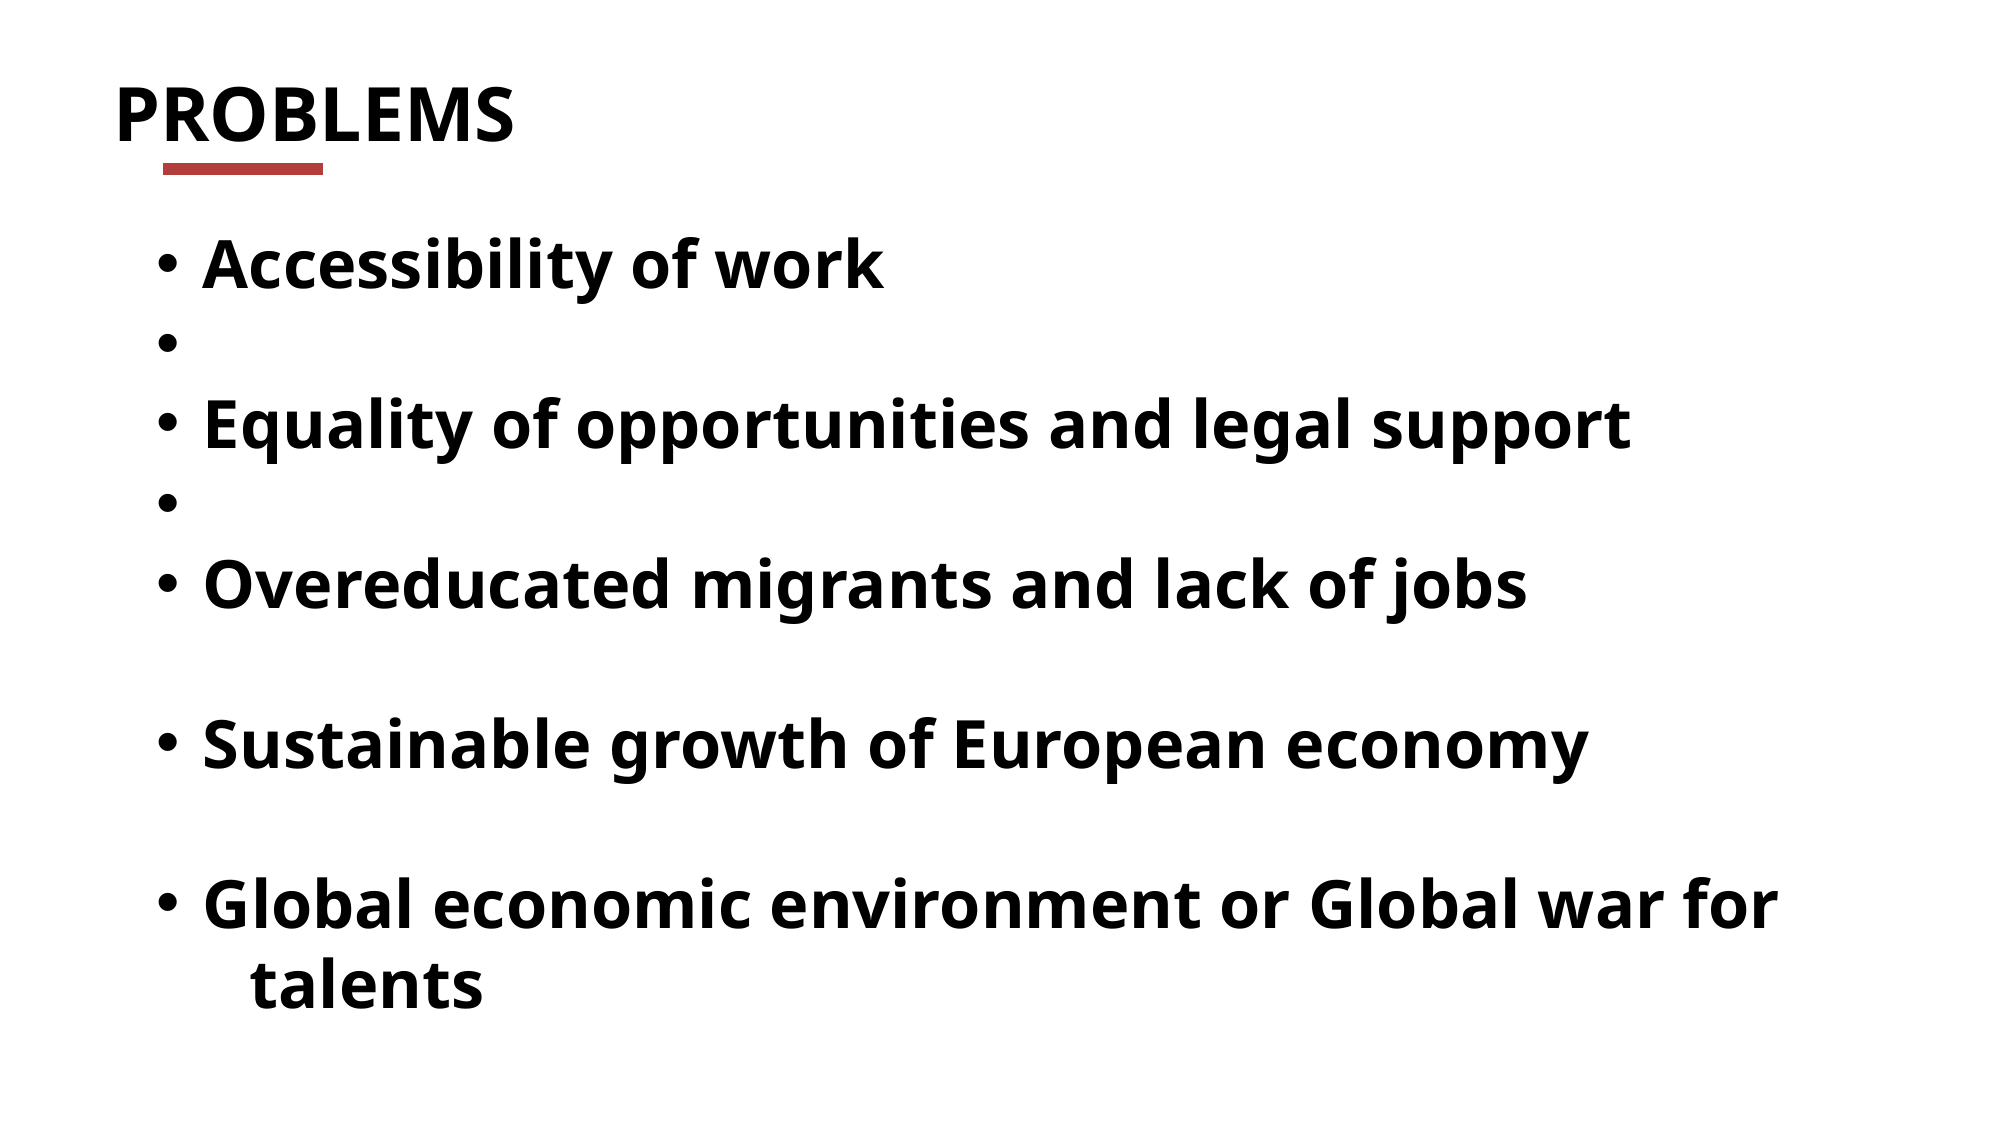

PROBLEMS
Accessibility of work
Equality of opportunities and legal support
Overeducated migrants and lack of jobs
Sustainable growth of European economy
Global economic environment or Global war for talents